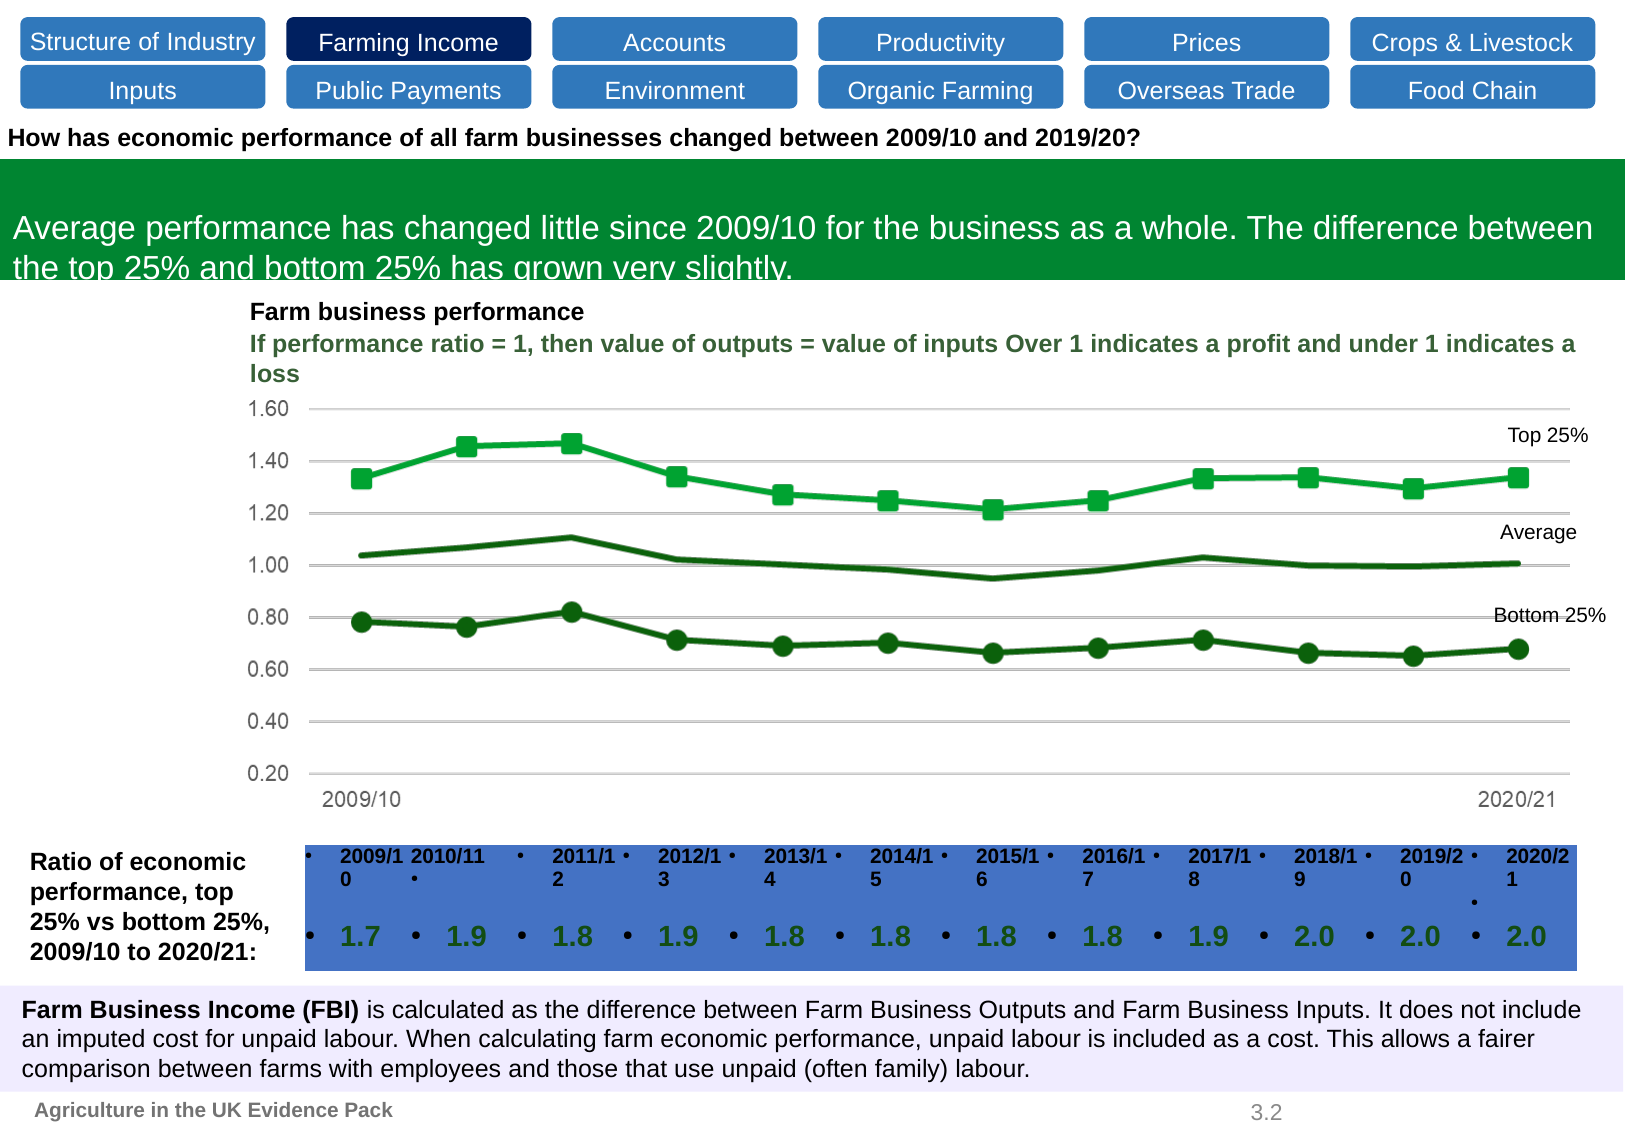

Structure of Industry
Farming Income
Accounts
Productivity
Prices
Crops & Livestock
Inputs
Public Payments
Environment
Organic Farming
Overseas Trade
Food Chain
 How has economic performance of all farm businesses changed between 2009/10 and 2019/20?
Average performance has changed little since 2009/10 for the business as a whole. The difference between the top 25% and bottom 25% has grown very slightly.
# Slide 3.2 – How has economic performance of all farm business changed between 2009/10 and 2017/18?
Farm business performance
If performance ratio = 1, then value of outputs = value of inputs Over 1 indicates a profit and under 1 indicates a loss
Top 25%
Average
Bottom 25%
Ratio of economic performance, top 25% vs bottom 25%, 2009/10 to 2020/21:
| 2009/10 | 2010/11 | 2011/12 | 2012/13 | 2013/14 | 2014/15 | 2015/16 | 2016/17 | 2017/18 | 2018/19 | 2019/20 | 2020/21 |
| --- | --- | --- | --- | --- | --- | --- | --- | --- | --- | --- | --- |
| 1.7 | 1.9 | 1.8 | 1.9 | 1.8 | 1.8 | 1.8 | 1.8 | 1.9 | 2.0 | 2.0 | 2.0 |
Farm Business Income (FBI) is calculated as the difference between Farm Business Outputs and Farm Business Inputs. It does not include an imputed cost for unpaid labour. When calculating farm economic performance, unpaid labour is included as a cost. This allows a fairer comparison between farms with employees and those that use unpaid (often family) labour.
3.2
Agriculture in the UK Evidence Pack